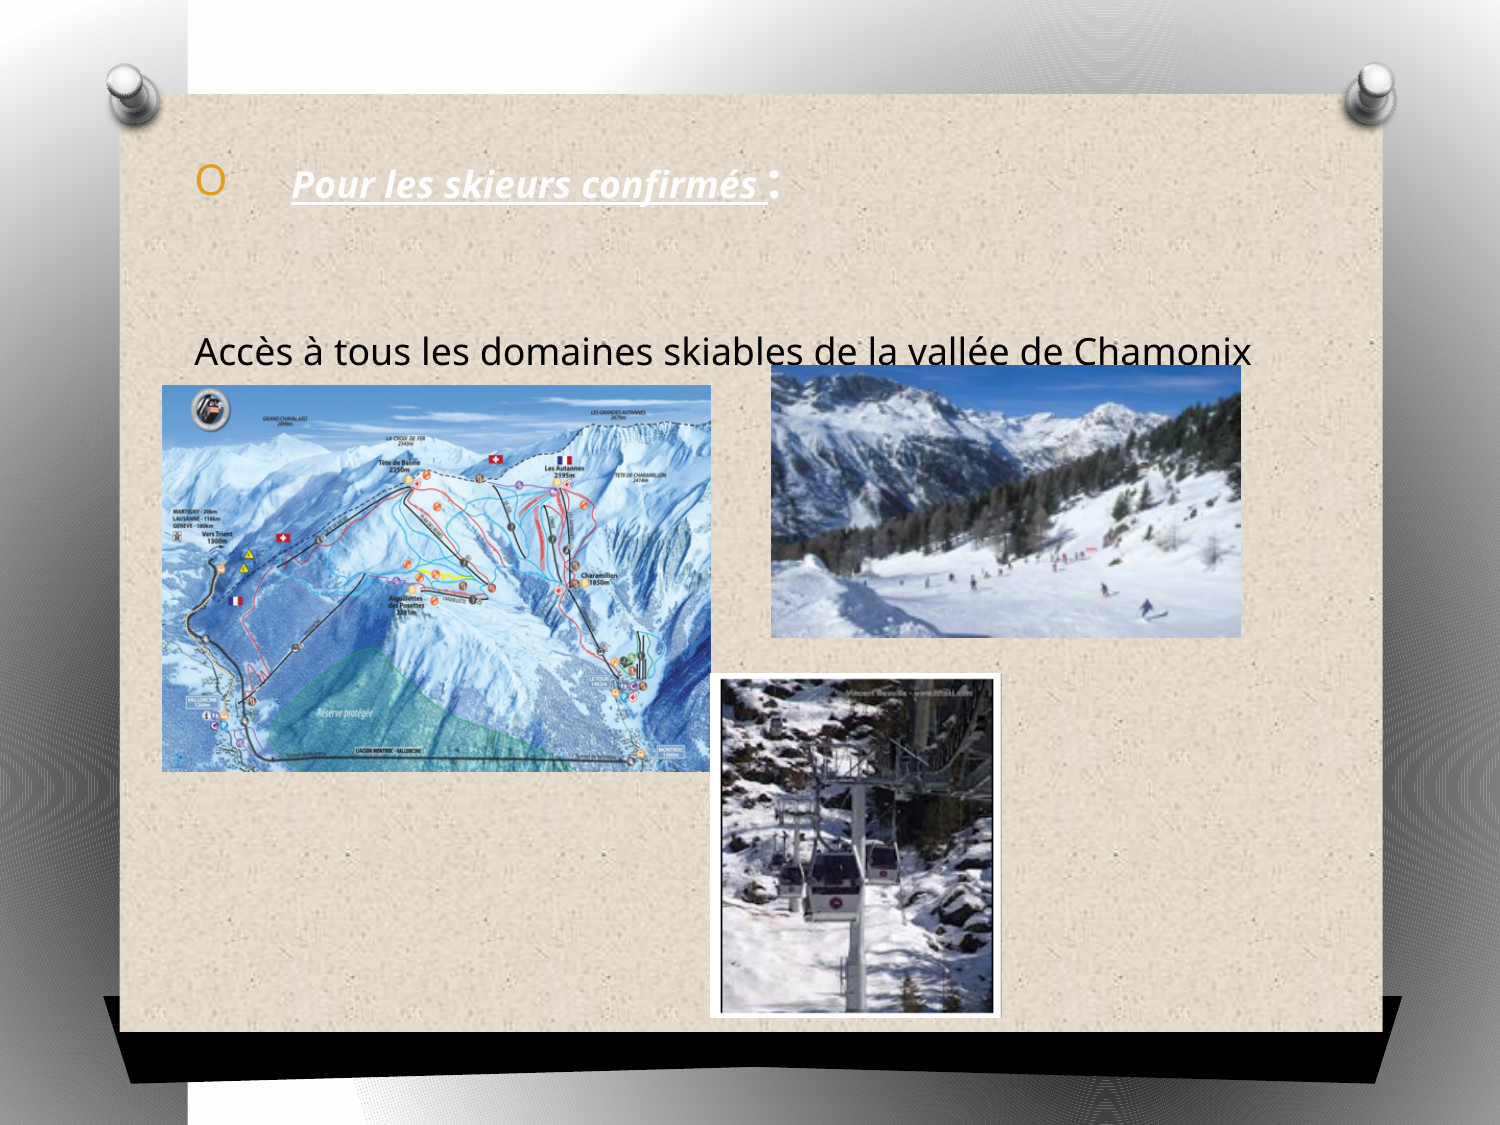

#
 Pour les skieurs confirmés :
Accès à tous les domaines skiables de la vallée de Chamonix